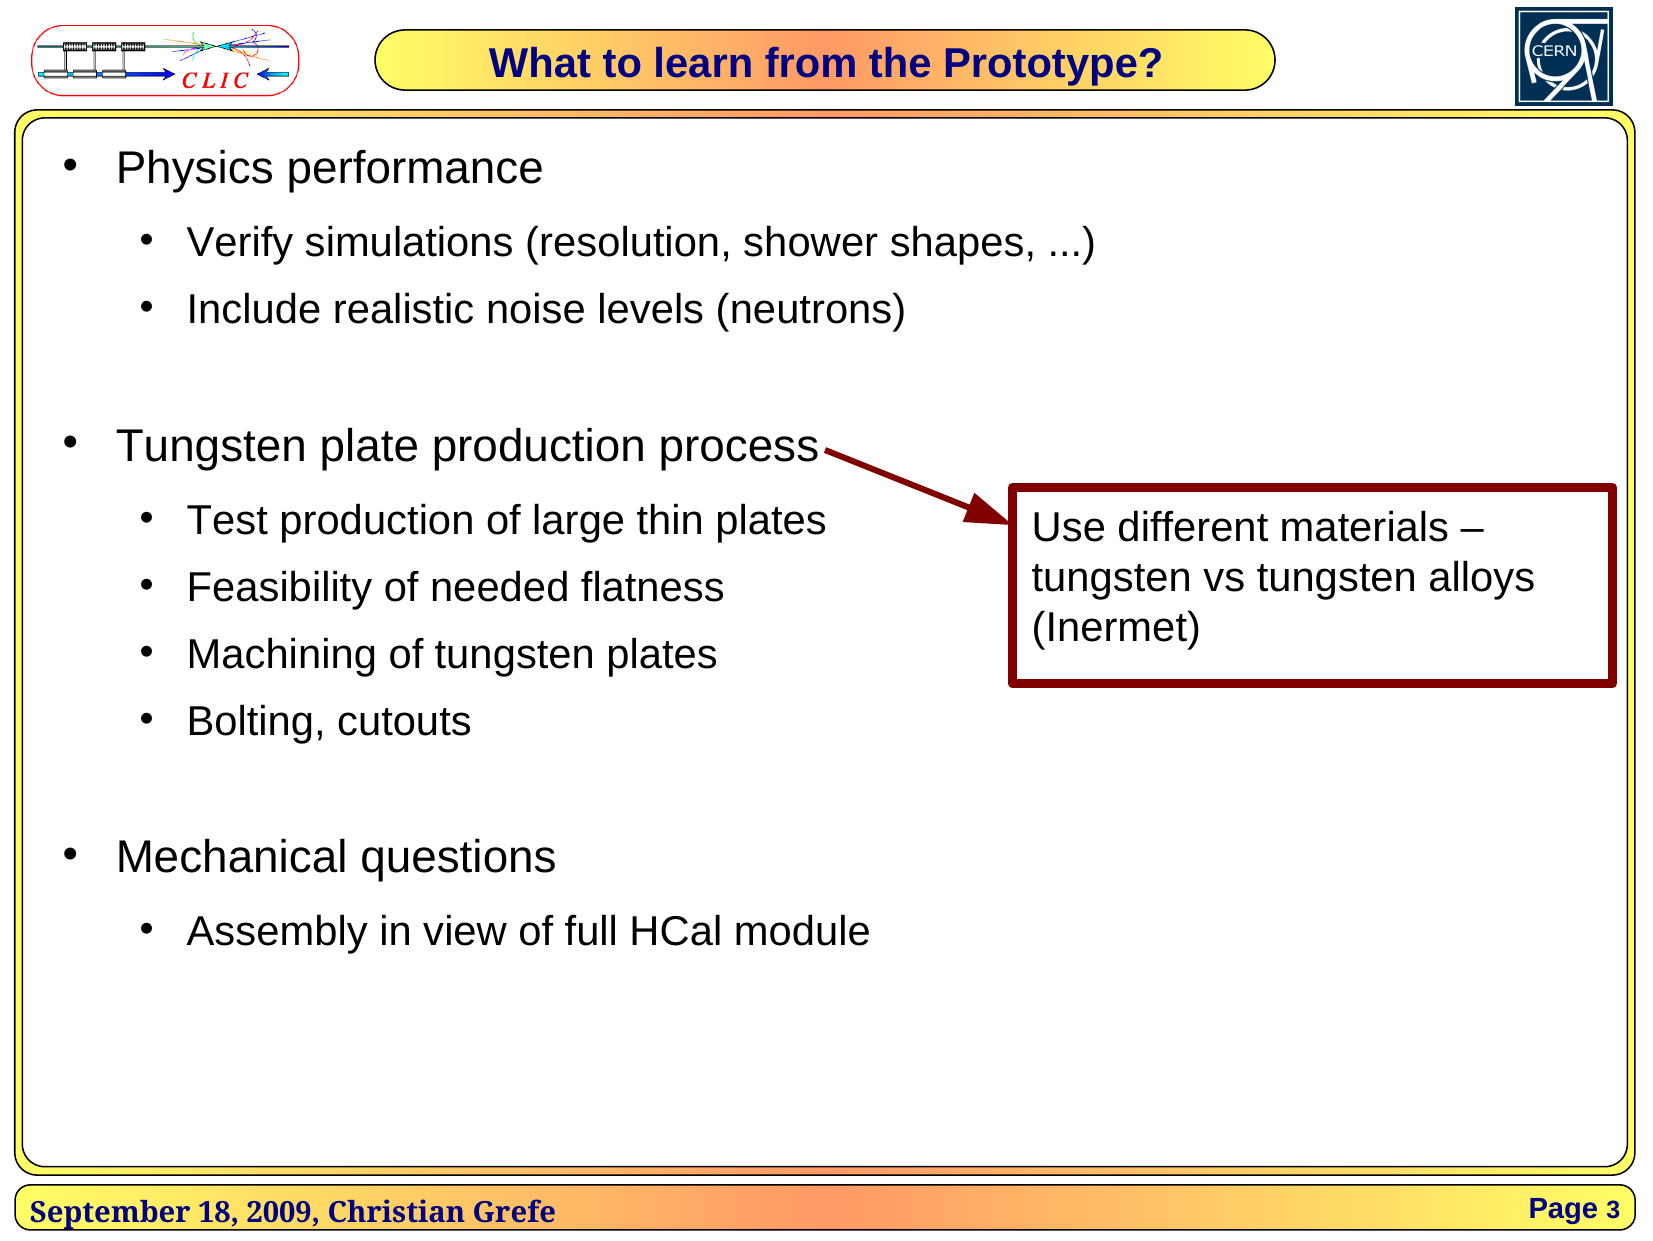

# What to learn from the Prototype?
Physics performance
Verify simulations (resolution, shower shapes, ...)
Include realistic noise levels (neutrons)
Tungsten plate production process
Test production of large thin plates
Feasibility of needed flatness
Machining of tungsten plates
Bolting, cutouts
Mechanical questions
Assembly in view of full HCal module
Use different materials – tungsten vs tungsten alloys (Inermet)